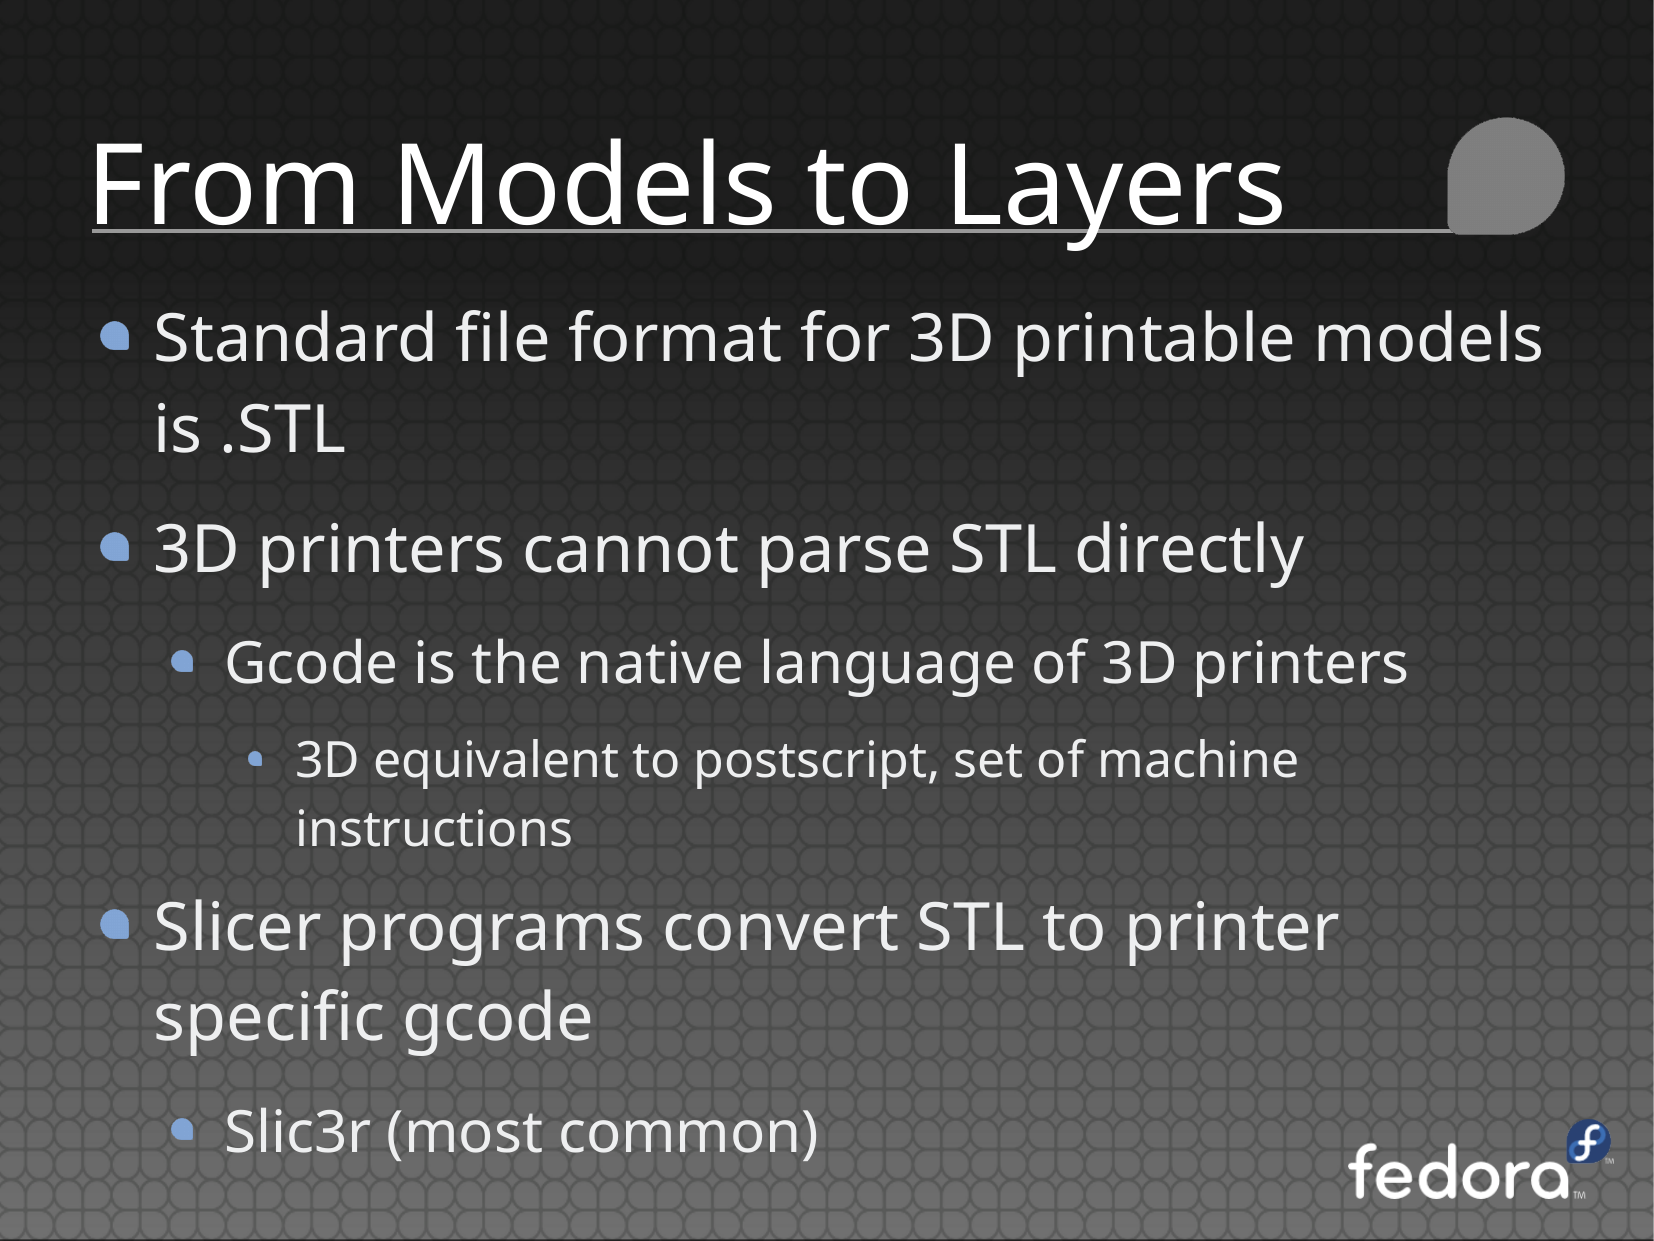

# From Models to Layers
Standard file format for 3D printable models is .STL
3D printers cannot parse STL directly
Gcode is the native language of 3D printers
3D equivalent to postscript, set of machine instructions
Slicer programs convert STL to printer specific gcode
Slic3r (most common)